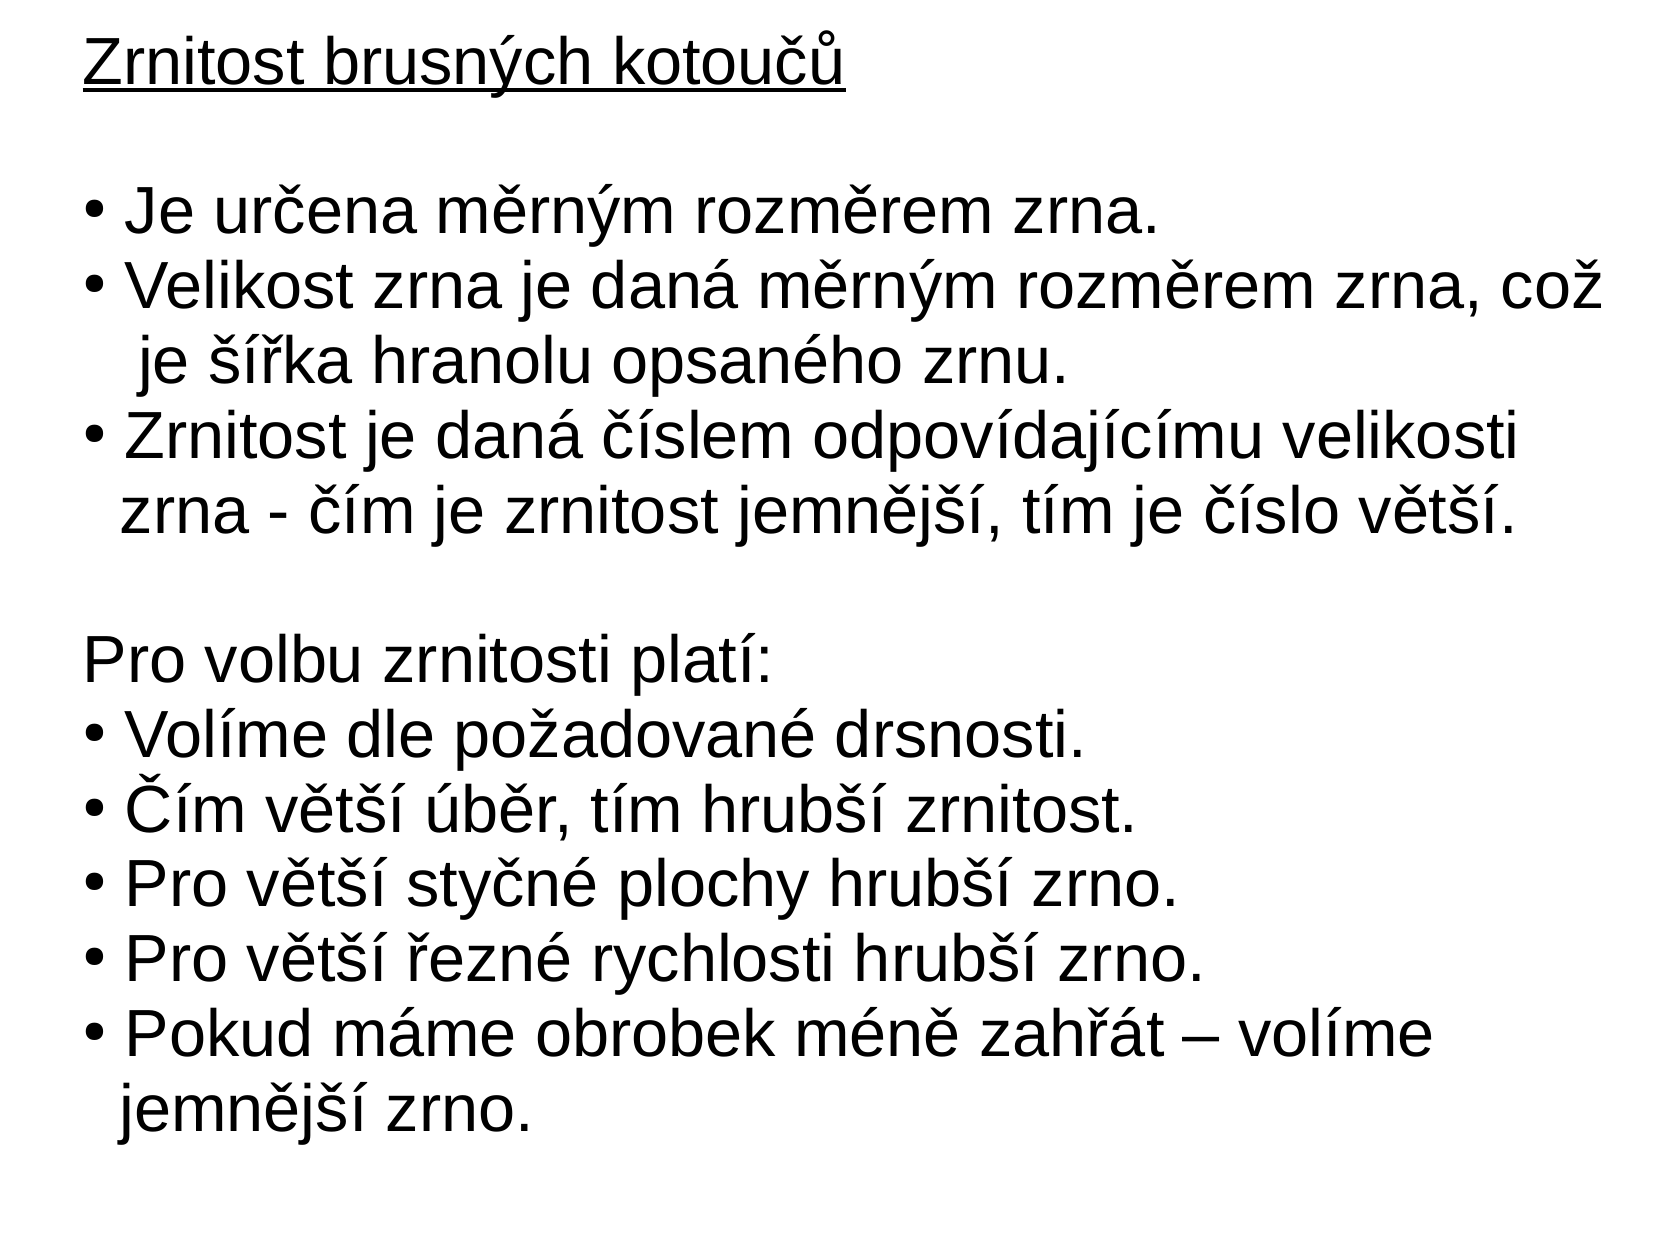

# Zrnitost brusných kotoučů
 Je určena měrným rozměrem zrna.
 Velikost zrna je daná měrným rozměrem zrna, což je šířka hranolu opsaného zrnu.
 Zrnitost je daná číslem odpovídajícímu velikosti zrna - čím je zrnitost jemnější, tím je číslo větší.
Pro volbu zrnitosti platí:
 Volíme dle požadované drsnosti.
 Čím větší úběr, tím hrubší zrnitost.
 Pro větší styčné plochy hrubší zrno.
 Pro větší řezné rychlosti hrubší zrno.
 Pokud máme obrobek méně zahřát – volíme 	 	 jemnější zrno.